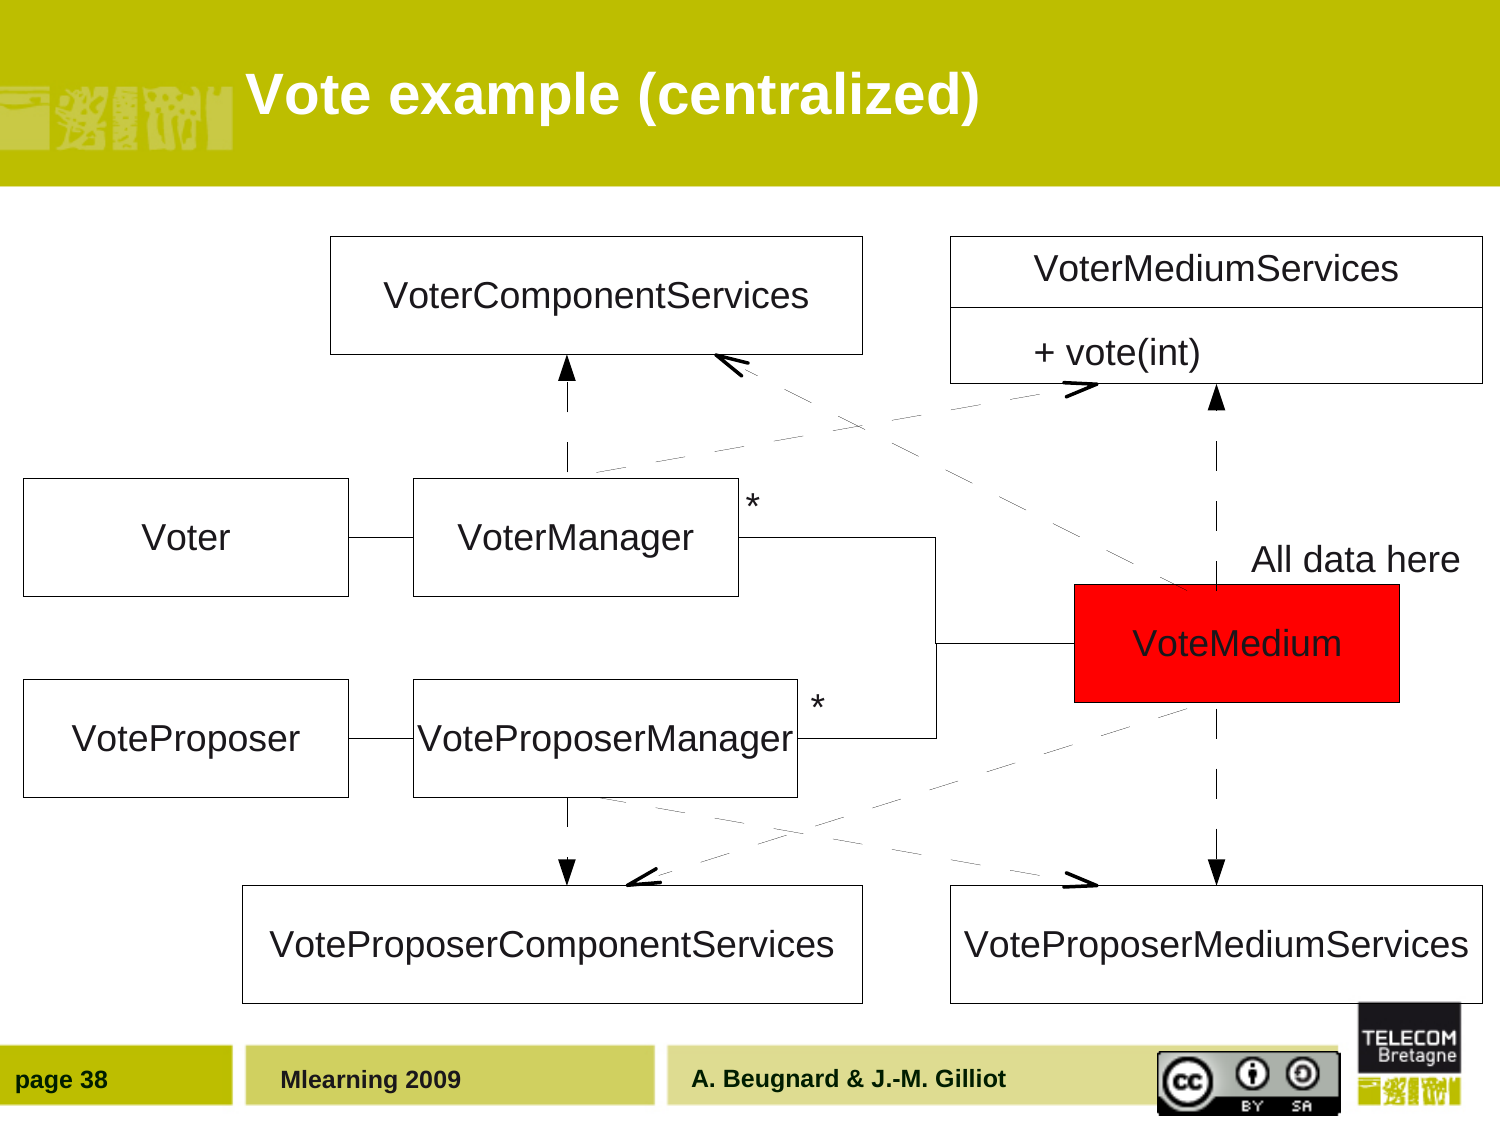

# Vote example (centralized)
VoterComponentServices
VoterMediumServices
+ vote(int)
Voter
VoterManager
*
All data here
VoteMedium
VoteProposer
VoteProposerManager
*
VoteProposerComponentServices
VoteProposerMediumServices
38